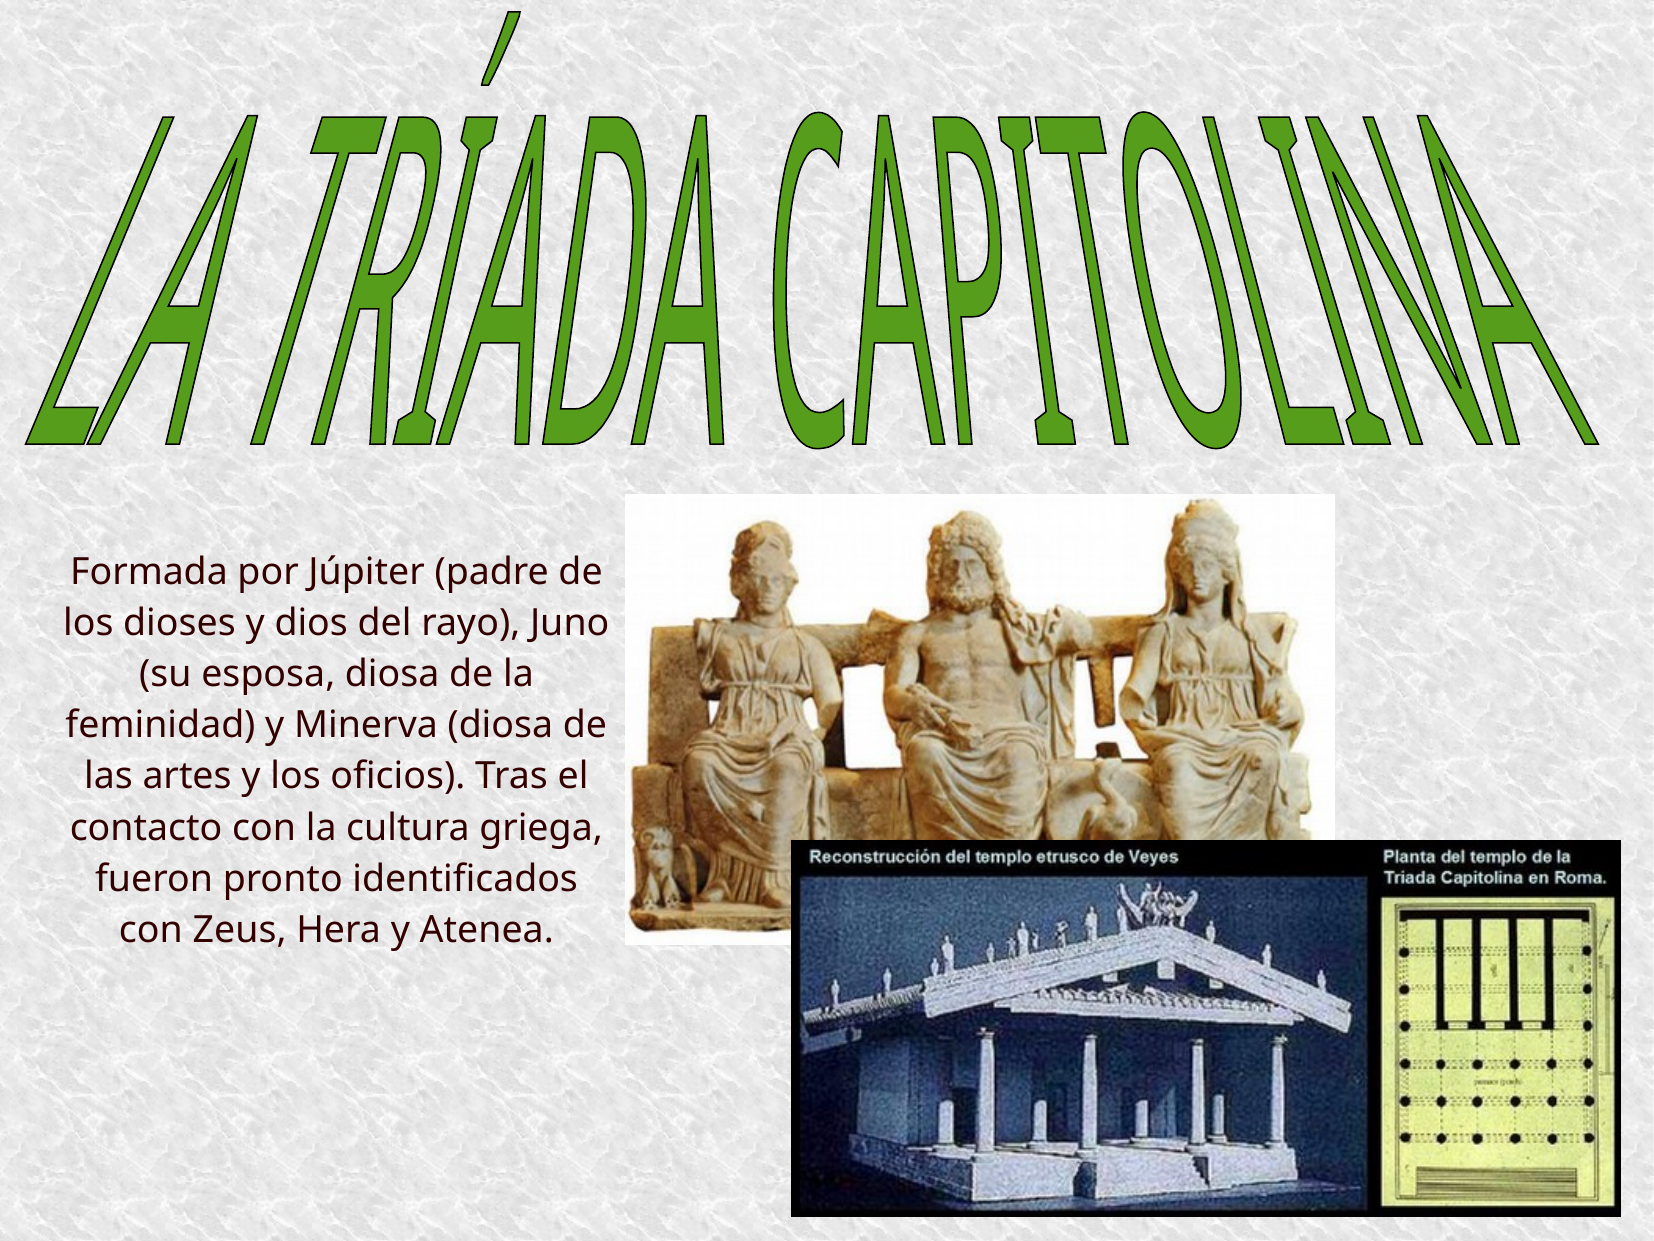

LA TRÍADA CAPITOLINA
Formada por Júpiter (padre de los dioses y dios del rayo), Juno (su esposa, diosa de la feminidad) y Minerva (diosa de las artes y los oficios). Tras el contacto con la cultura griega, fueron pronto identificados con Zeus, Hera y Atenea.